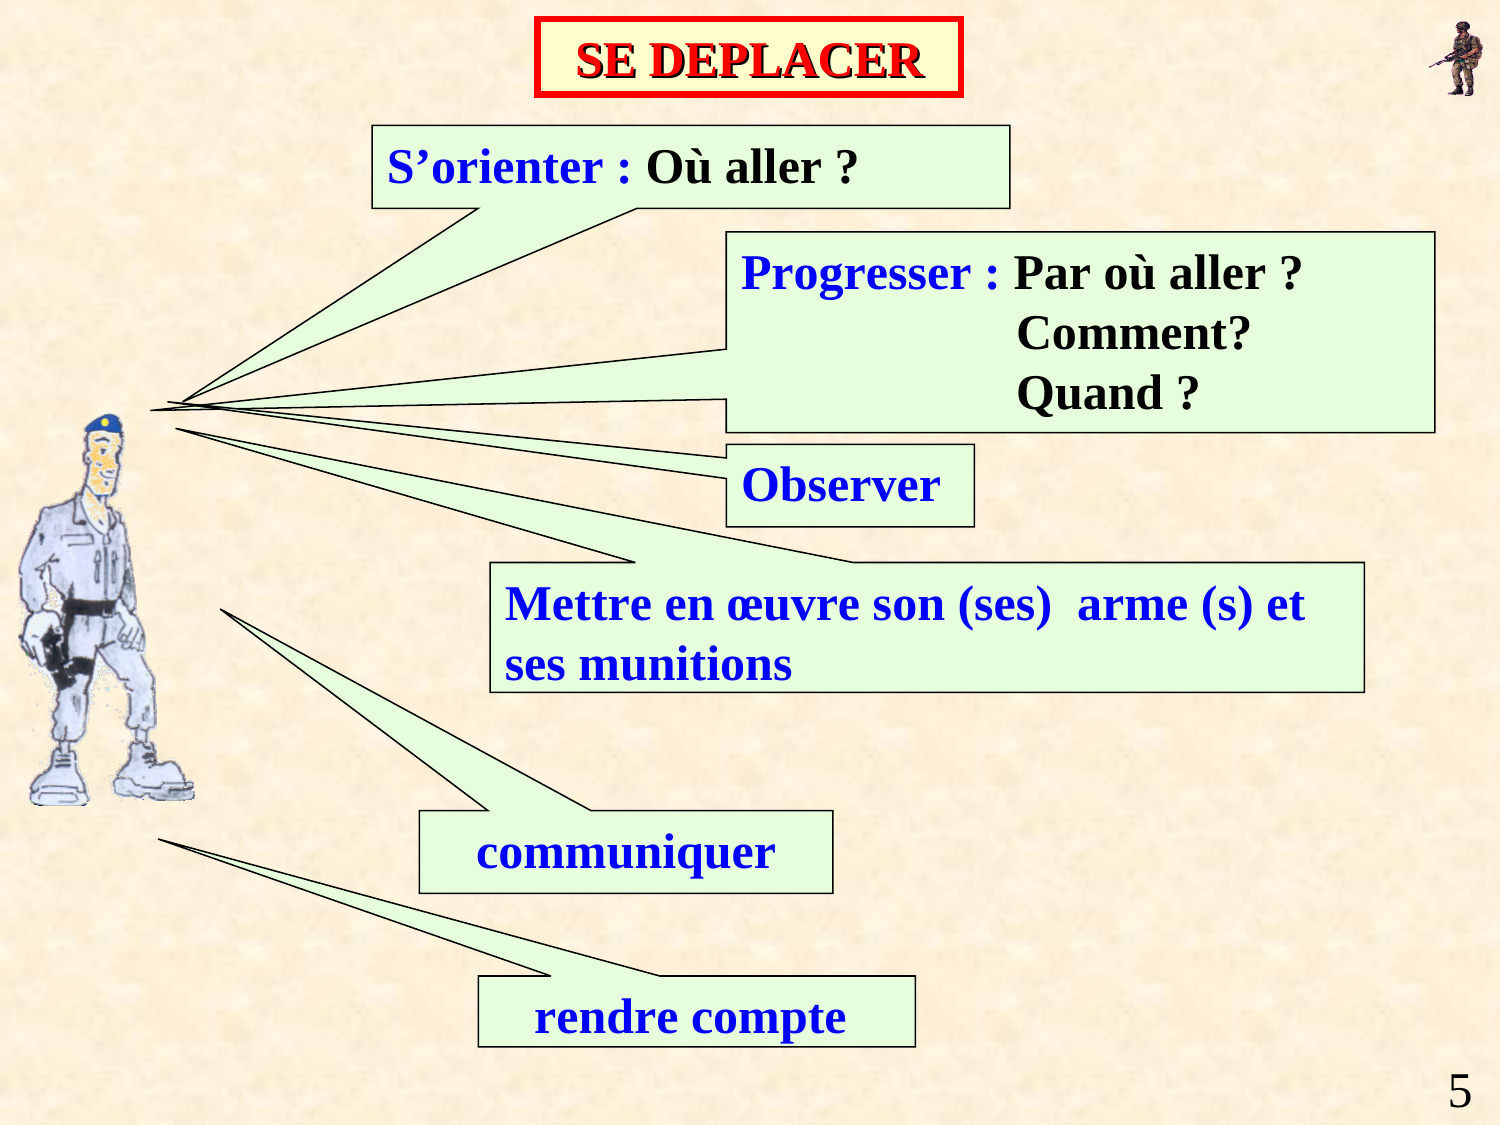

SE DEPLACER
S’orienter : Où aller ?
Progresser : Par où aller ?
 Comment?
 Quand ?
Observer
Mettre en œuvre son (ses) arme (s) et ses munitions
communiquer
rendre compte
5